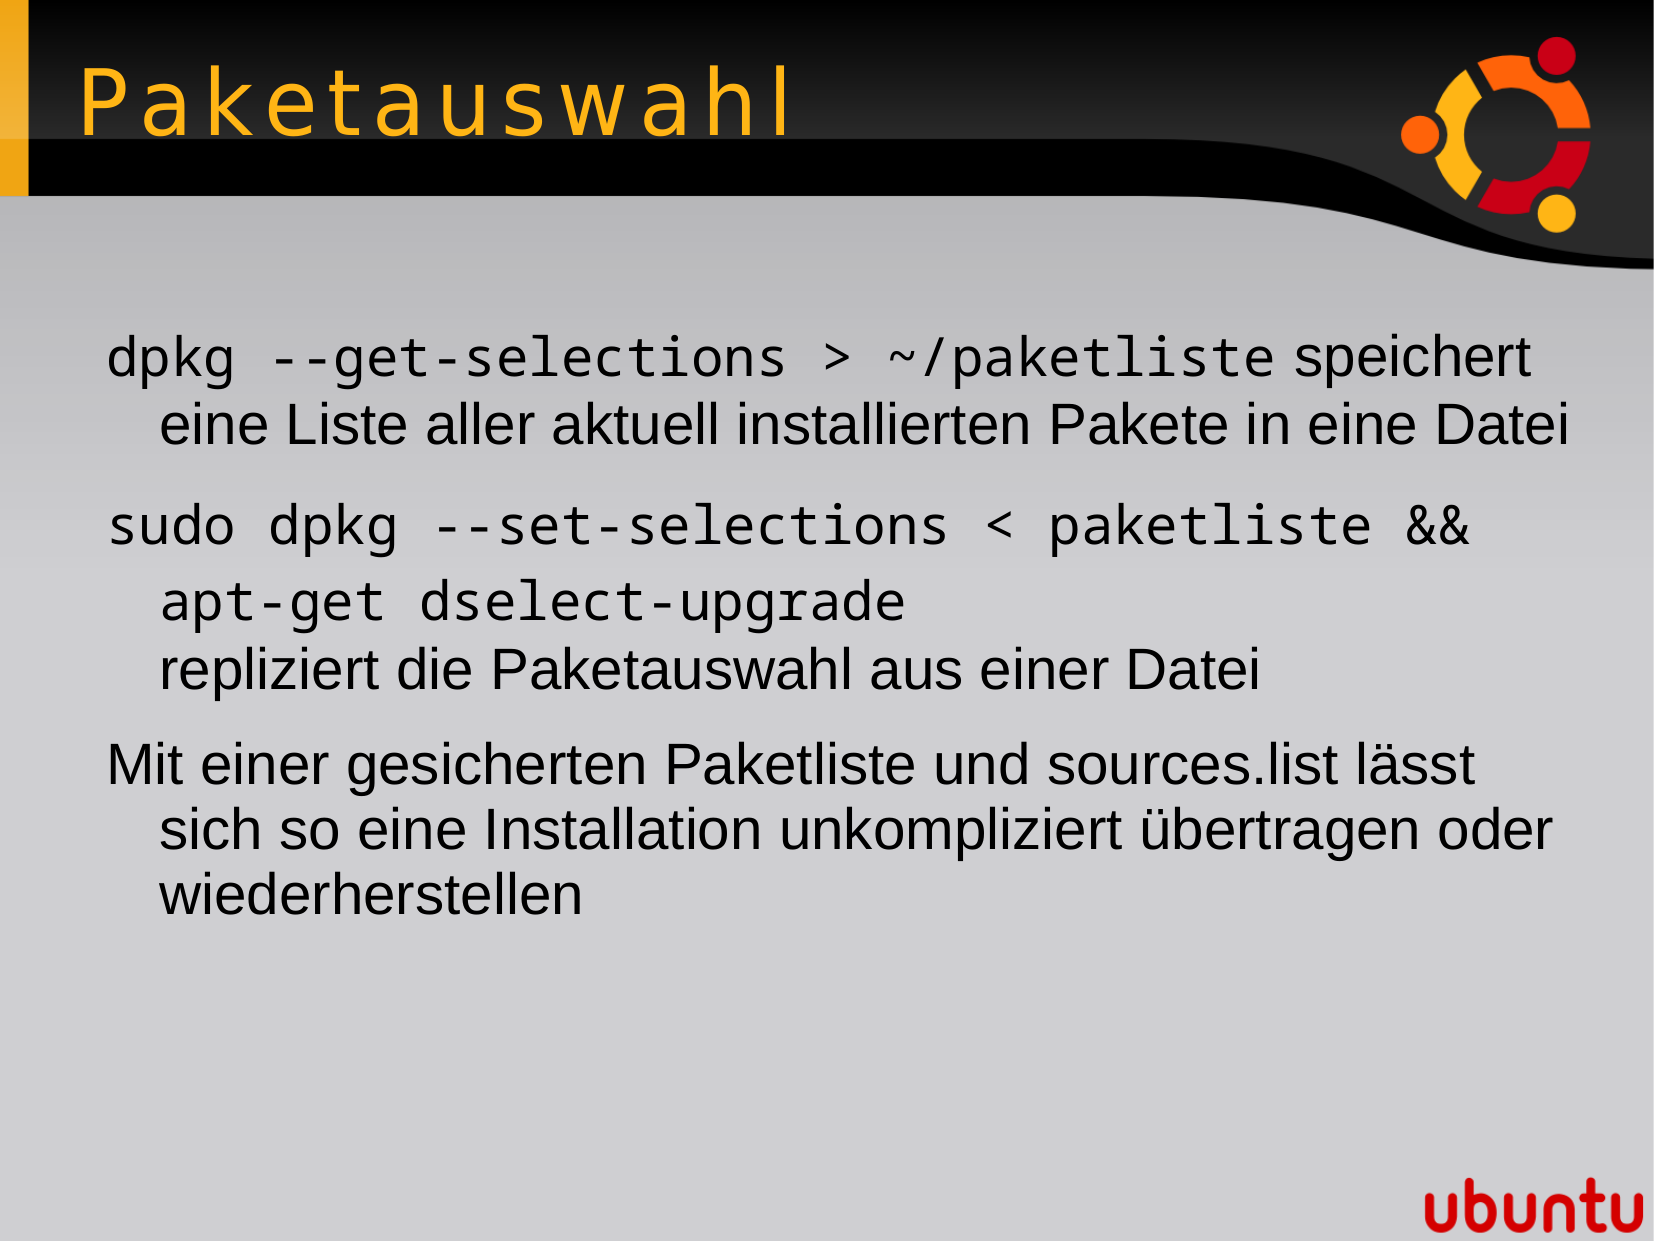

# Paketauswahl
dpkg --get-selections > ~/paketliste speichert eine Liste aller aktuell installierten Pakete in eine Datei
sudo dpkg --set-selections < paketliste && apt-get dselect-upgrade repliziert die Paketauswahl aus einer Datei
Mit einer gesicherten Paketliste und sources.list lässt sich so eine Installation unkompliziert übertragen oder wiederherstellen